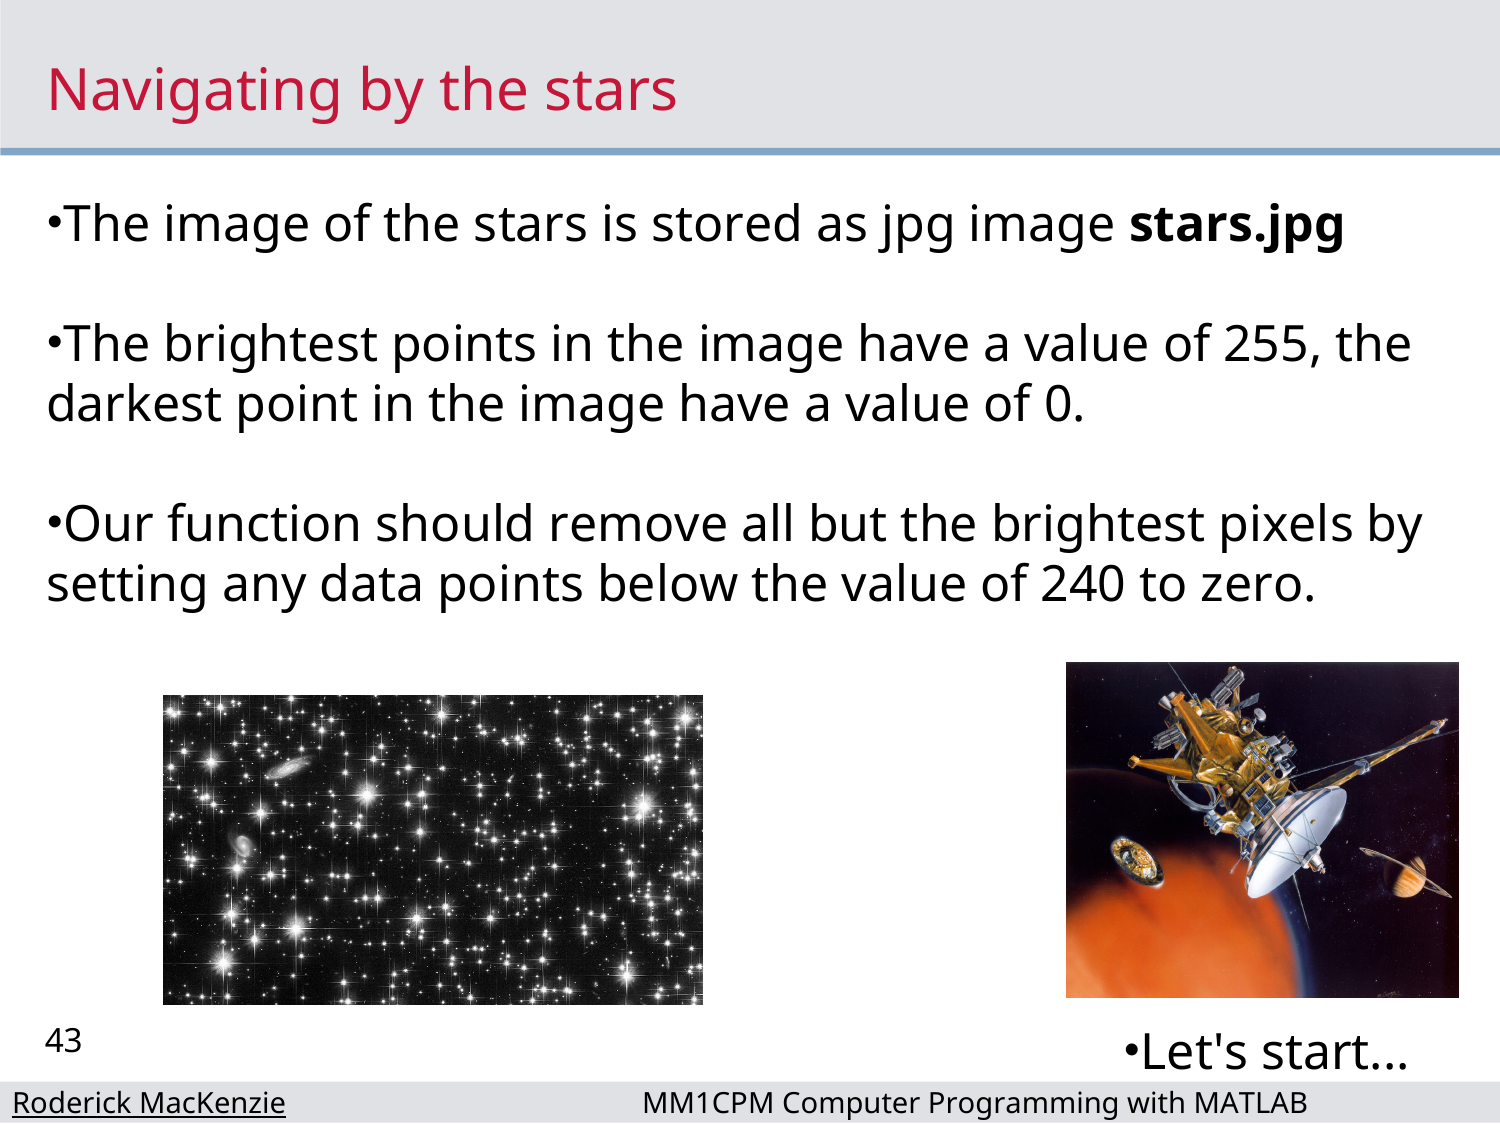

# Navigating by the stars
The image of the stars is stored as jpg image stars.jpg
The brightest points in the image have a value of 255, the darkest point in the image have a value of 0.
Our function should remove all but the brightest pixels by setting any data points below the value of 240 to zero.
Let's start...